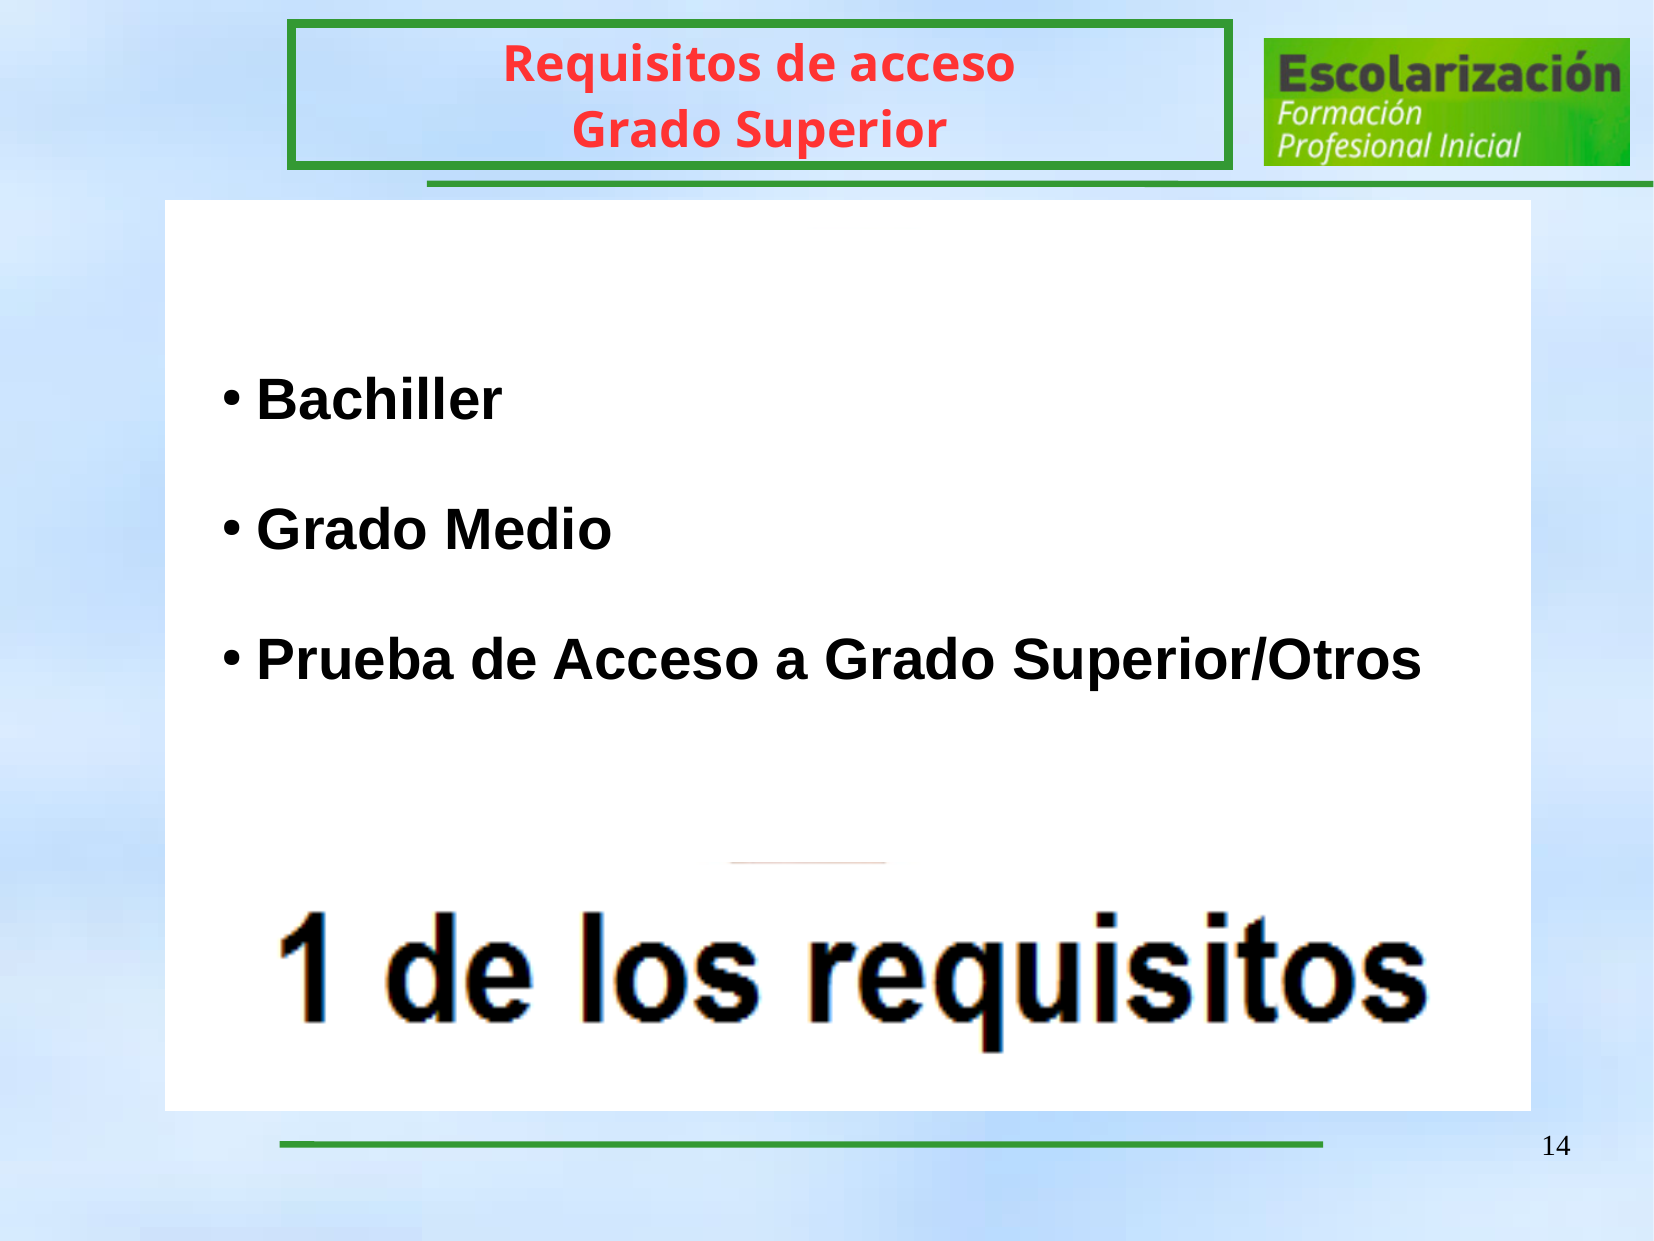

Requisitos de acceso
Grado Superior
Bachiller
Grado Medio
Prueba de Acceso a Grado Superior/Otros
14